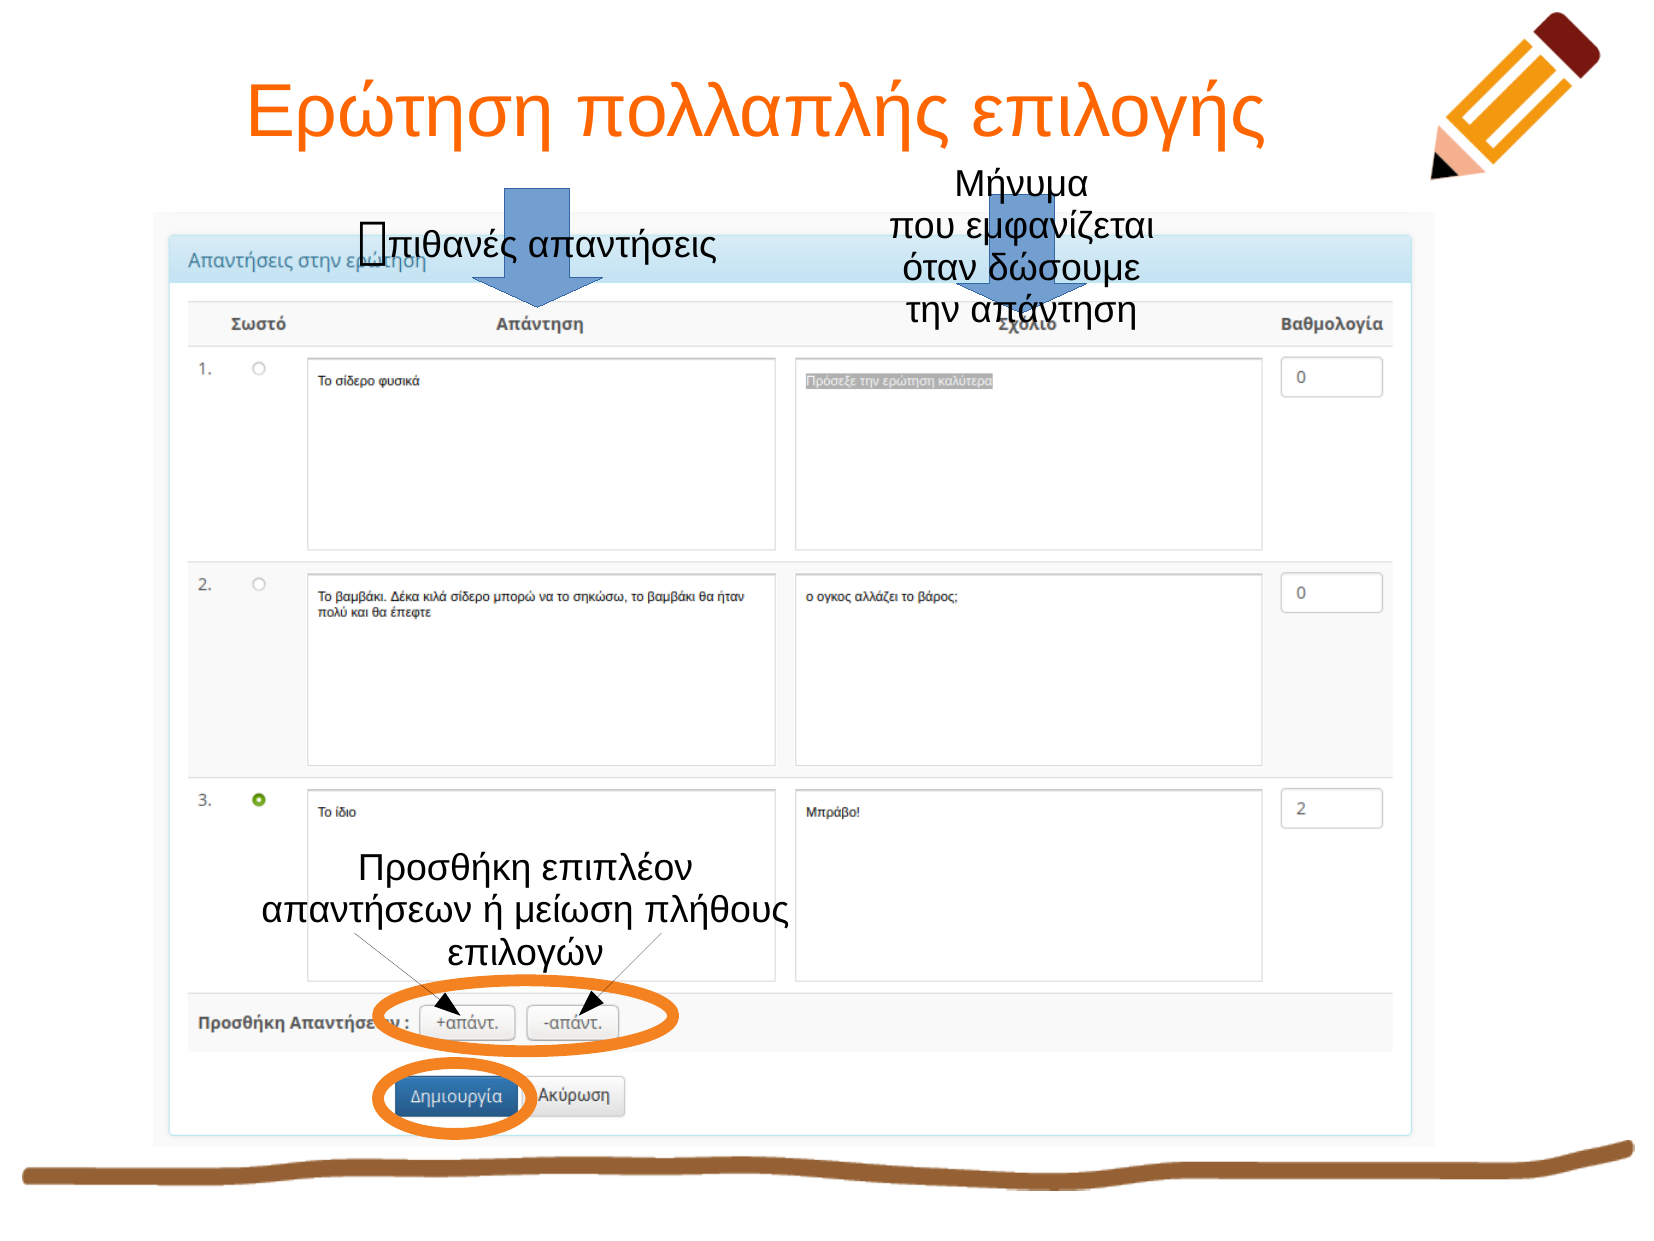

# Ερώτηση πολλαπλής επιλογής
ﾠπιθανές απαντήσεις
Μήνυμα
που εμφανίζεται
όταν δώσουμε
την απάντηση
Προσθήκη επιπλέον απαντήσεων ή μείωση πλήθους επιλογών